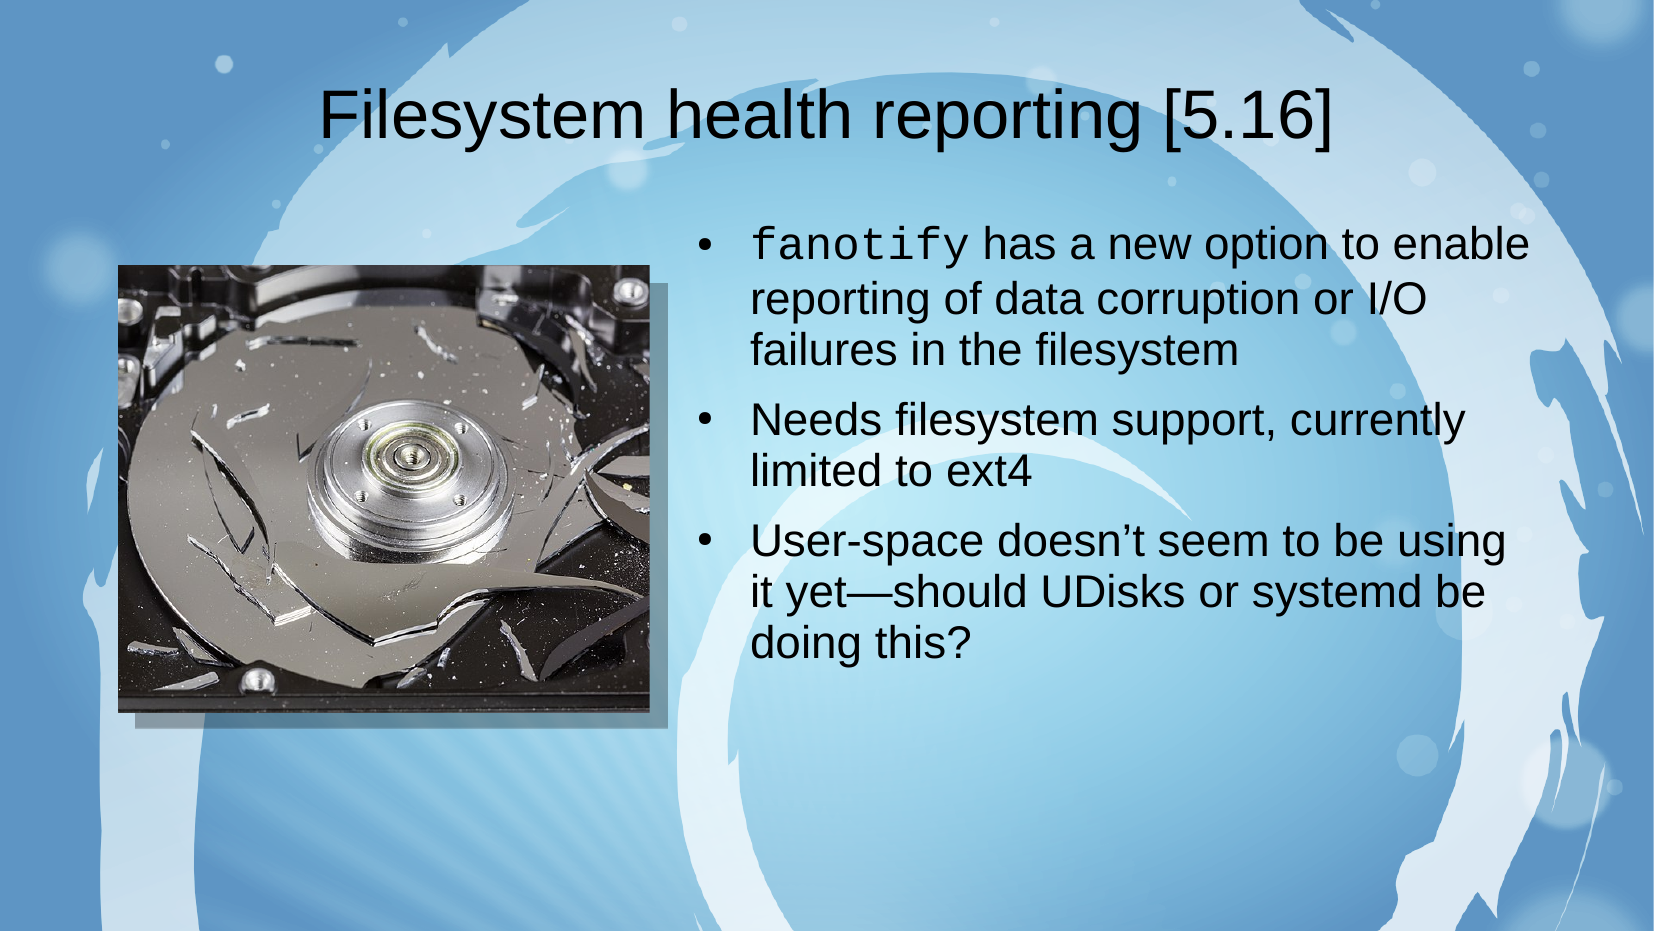

# Filesystem health reporting [5.16]
fanotify has a new option to enable reporting of data corruption or I/O failures in the filesystem
Needs filesystem support, currently limited to ext4
User-space doesn’t seem to be using it yet—should UDisks or systemd be doing this?